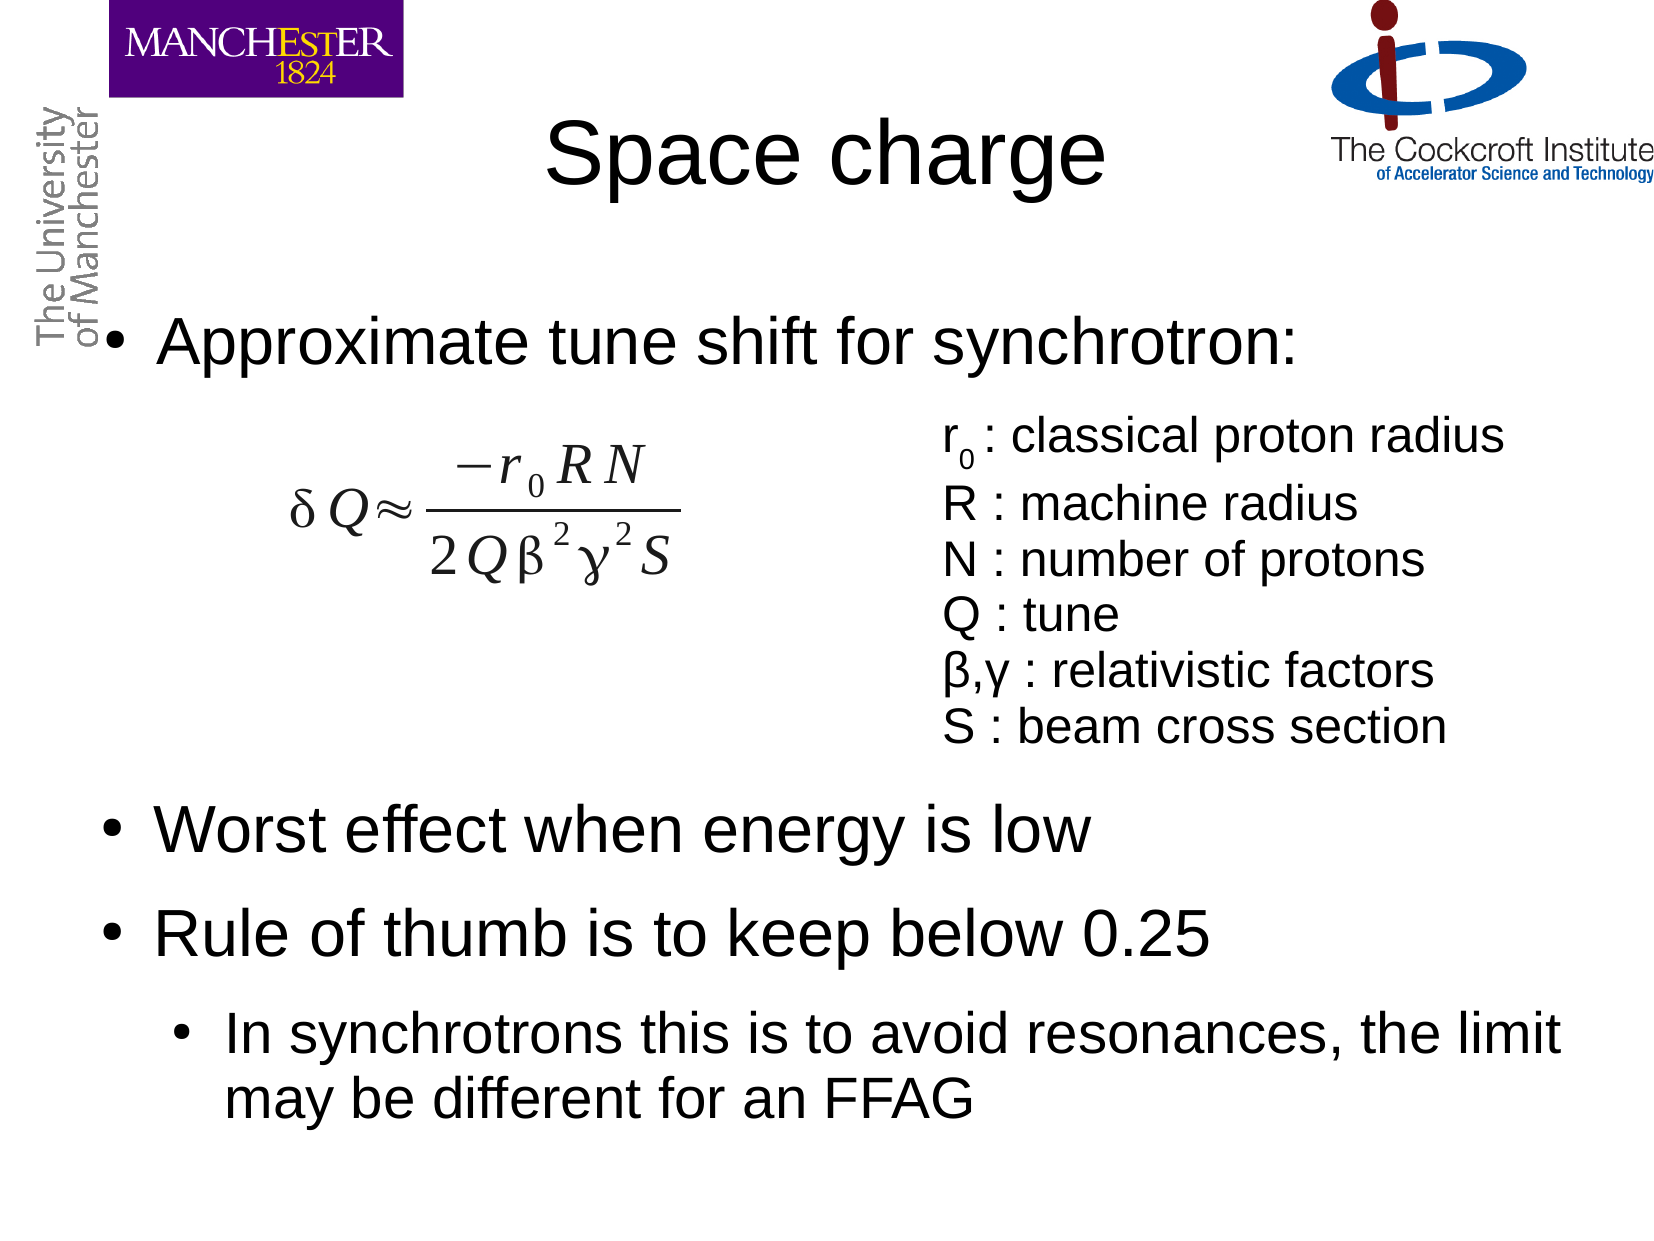

# Space charge
Approximate tune shift for synchrotron:
r0 : classical proton radius
R : machine radius
N : number of protons
Q : tune
β,γ : relativistic factors
S : beam cross section
Worst effect when energy is low
Rule of thumb is to keep below 0.25
In synchrotrons this is to avoid resonances, the limit may be different for an FFAG